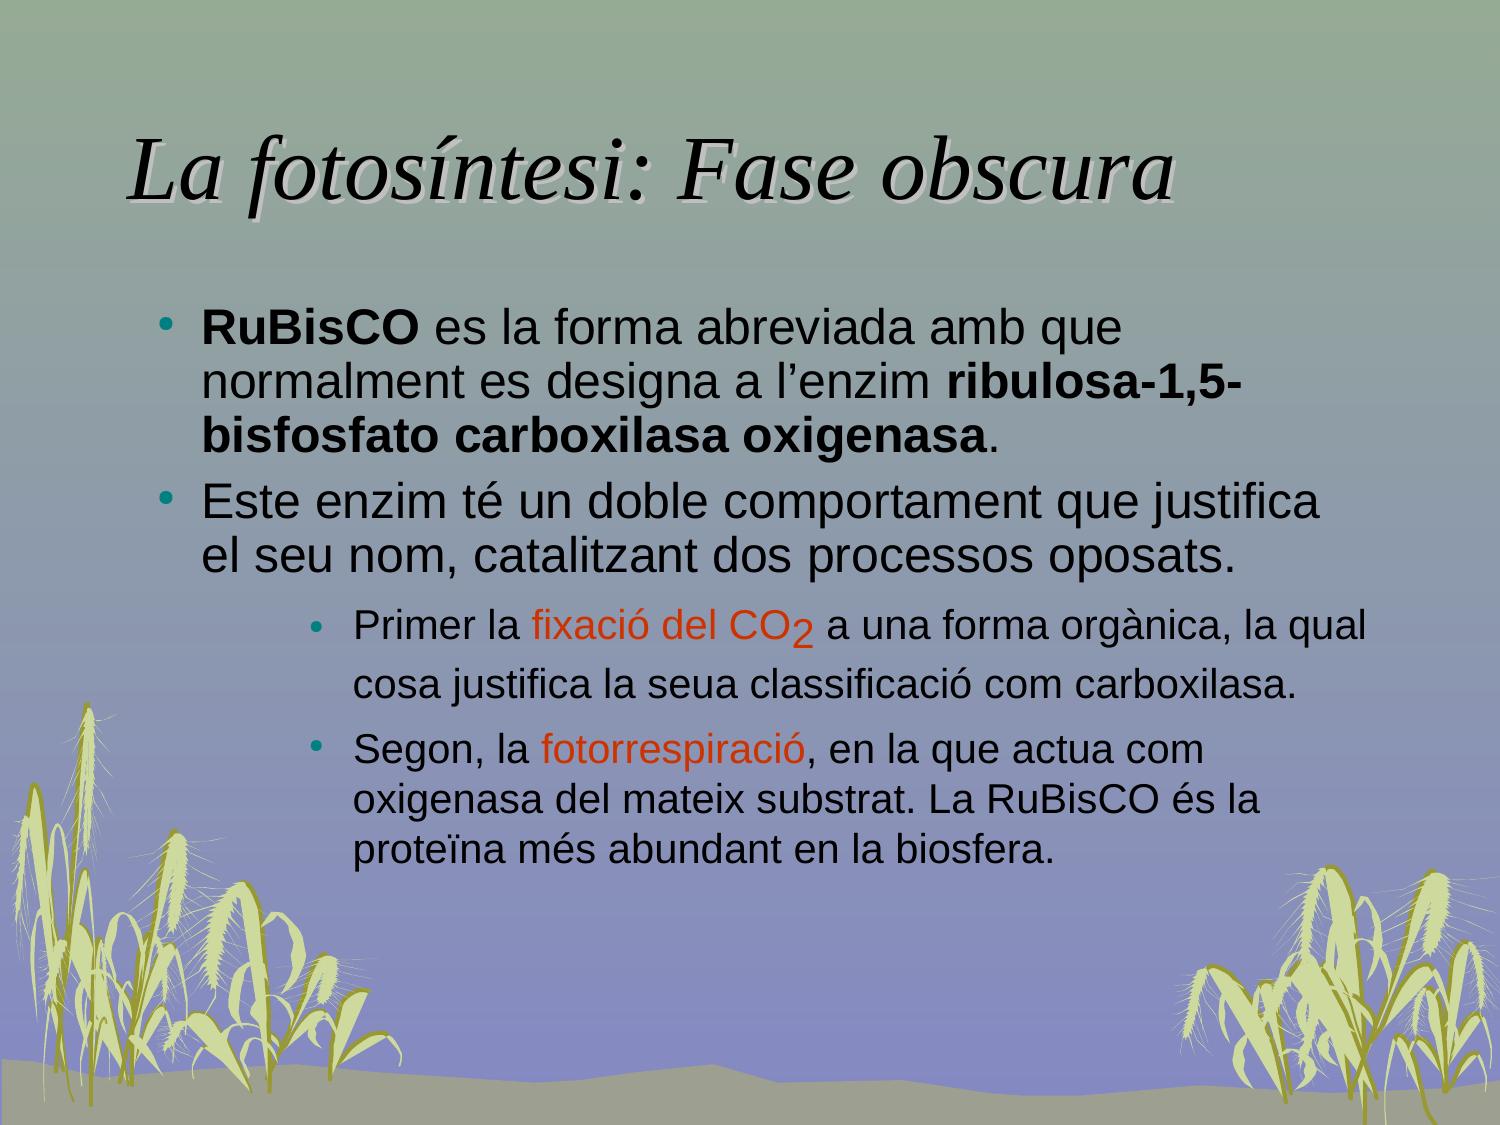

# La fotosíntesi: Fase obscura
RuBisCO es la forma abreviada amb que normalment es designa a l’enzim ribulosa-1,5-bisfosfato carboxilasa oxigenasa.
Este enzim té un doble comportament que justifica el seu nom, catalitzant dos processos oposats.
Primer la fixació del CO2 a una forma orgànica, la qual cosa justifica la seua classificació com carboxilasa.
Segon, la fotorrespiració, en la que actua com oxigenasa del mateix substrat. La RuBisCO és la proteïna més abundant en la biosfera.